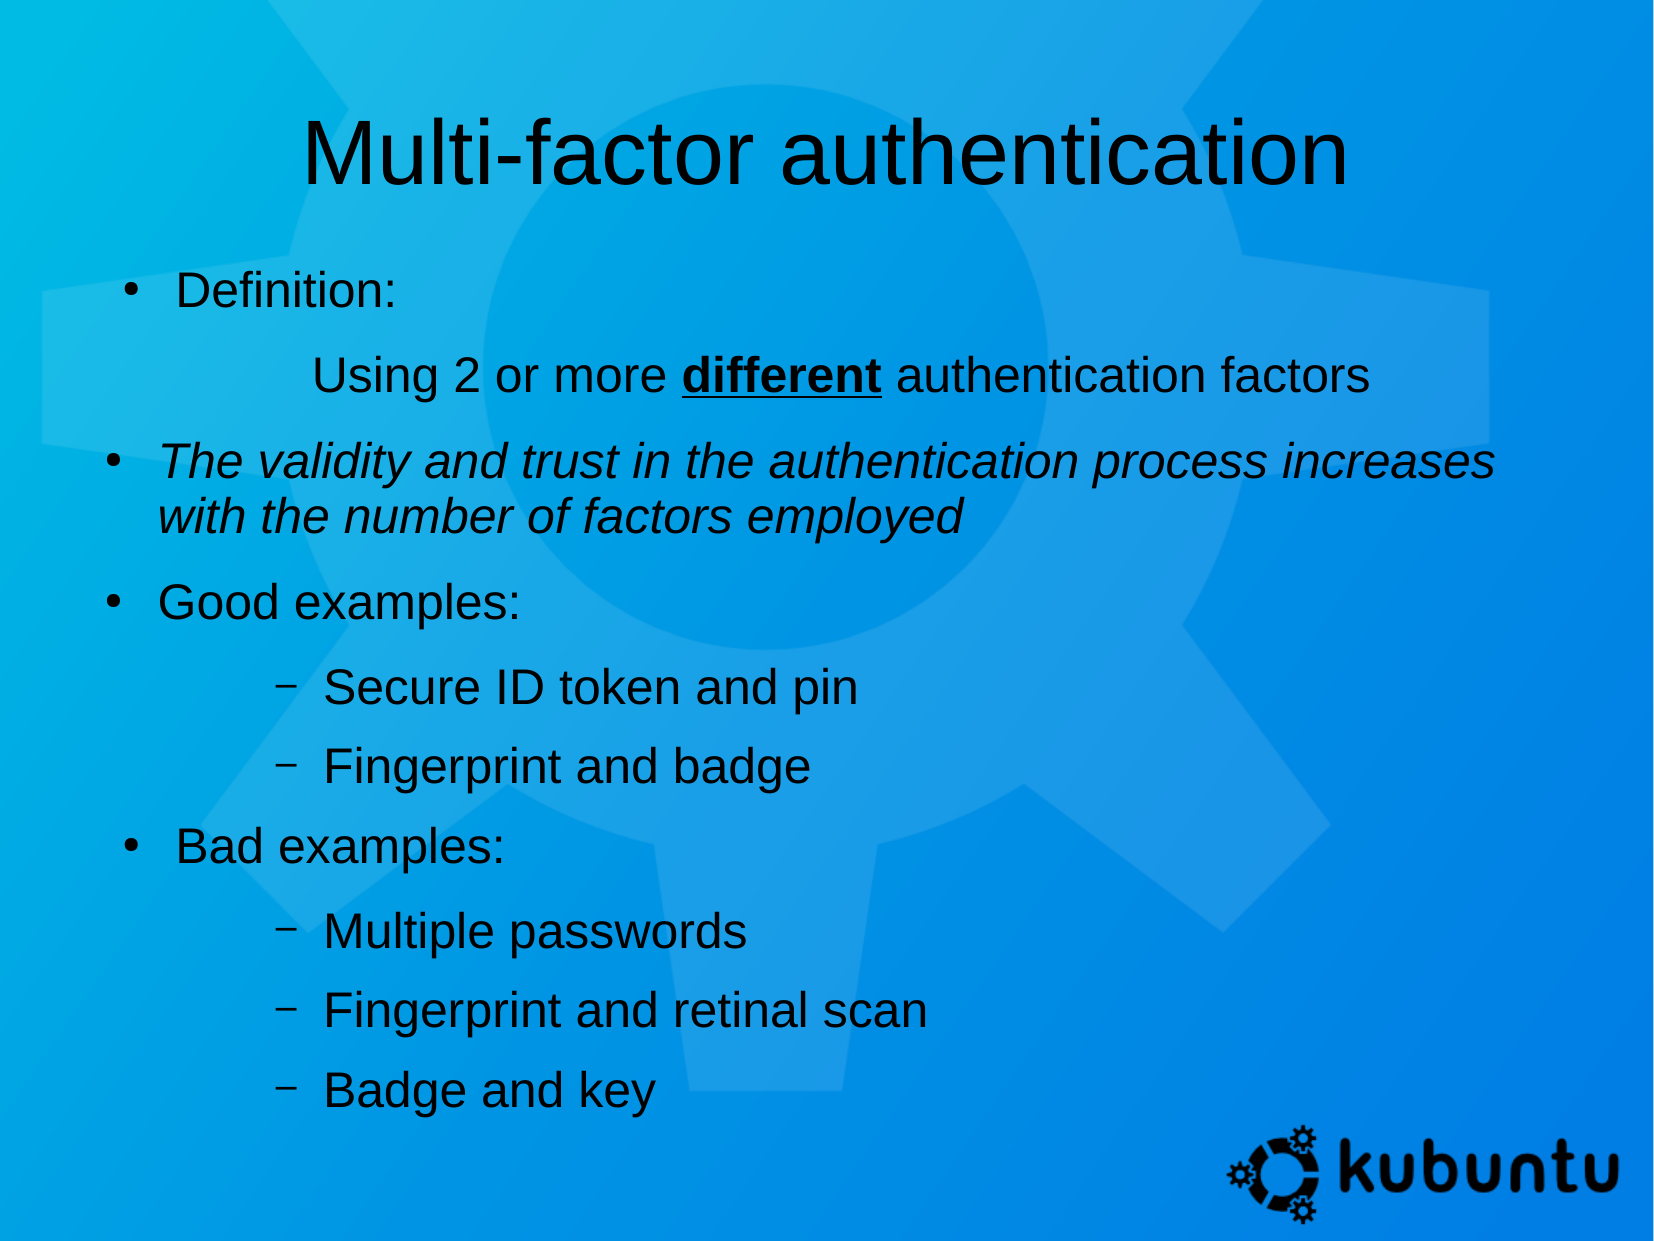

# Multi-factor authentication
Definition:
Using 2 or more different authentication factors
The validity and trust in the authentication process increases with the number of factors employed
Good examples:
Secure ID token and pin
Fingerprint and badge
Bad examples:
Multiple passwords
Fingerprint and retinal scan
Badge and key